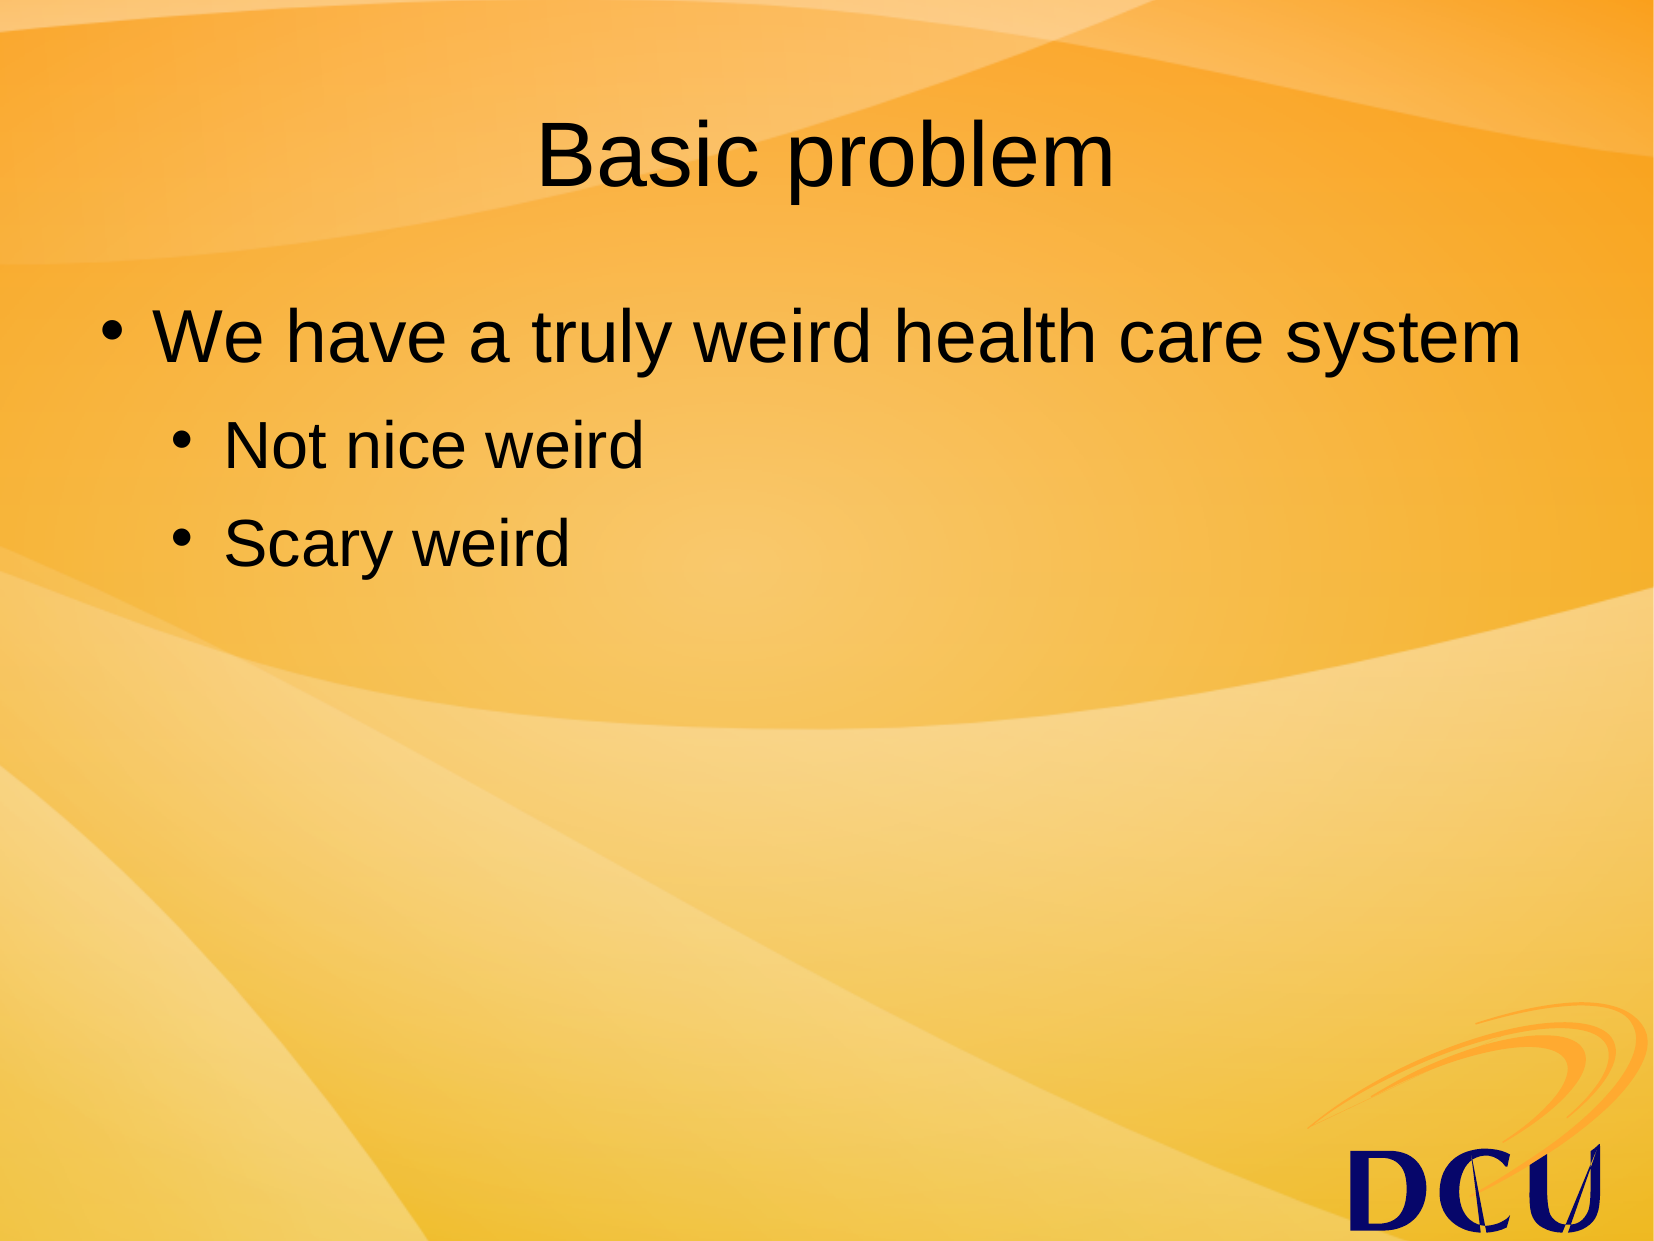

# Basic problem
We have a truly weird health care system
Not nice weird
Scary weird